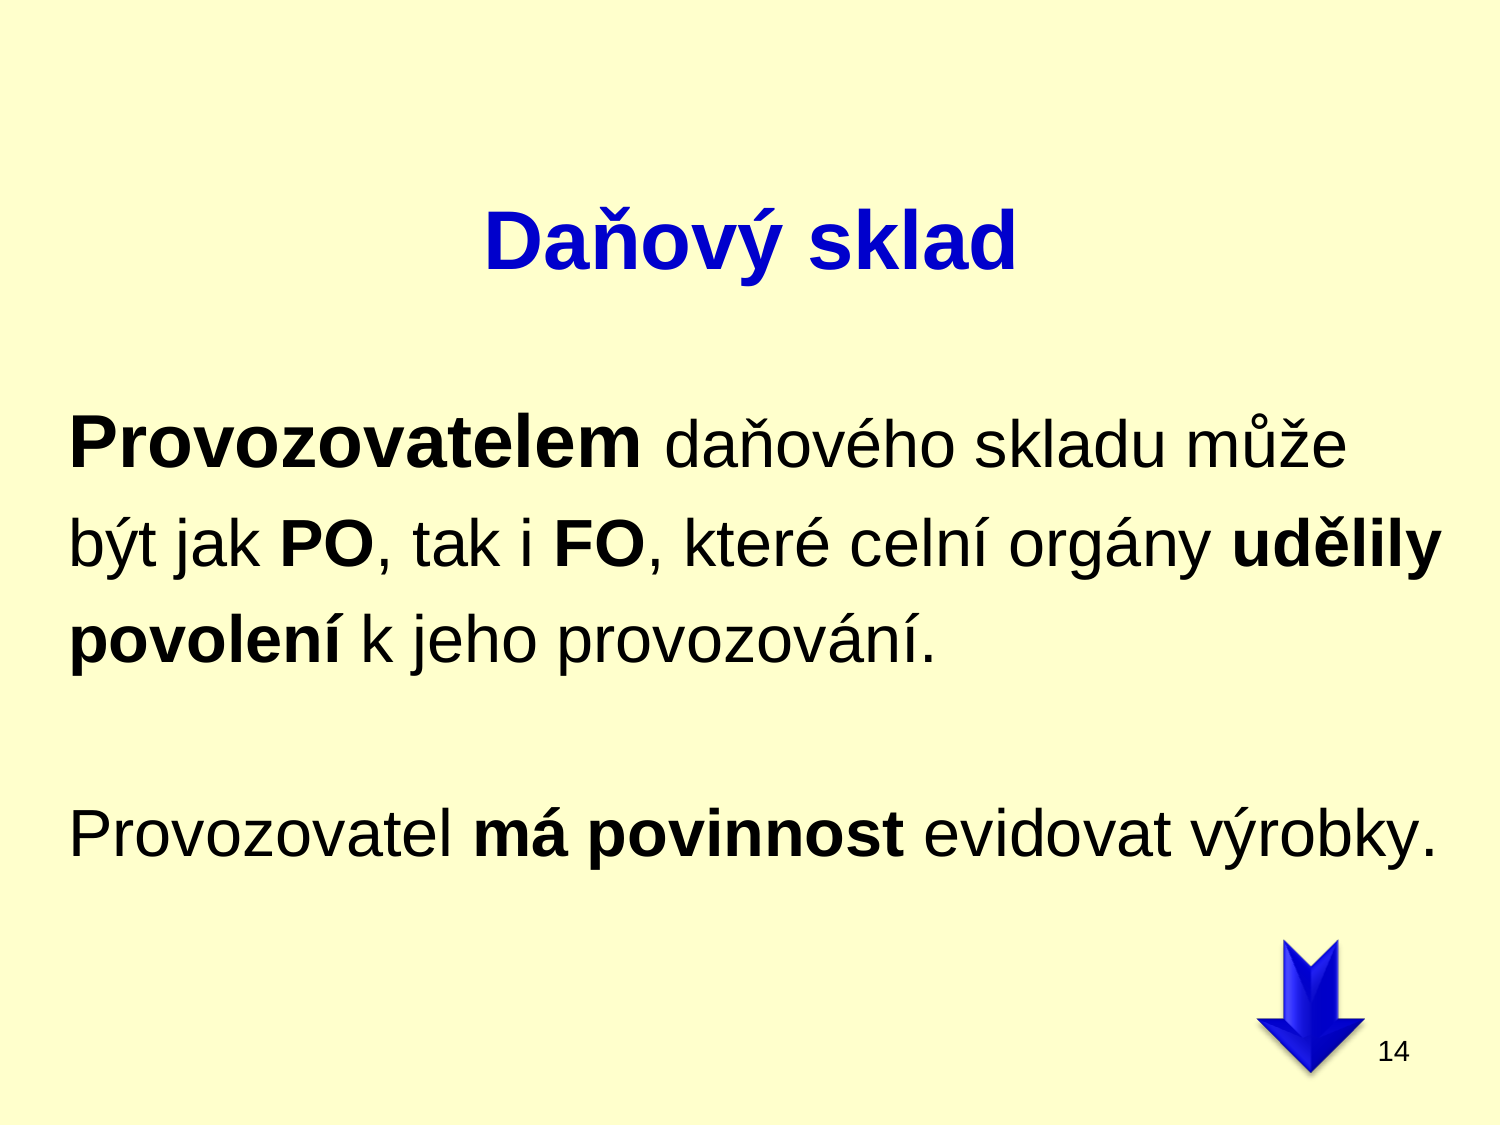

# Daňový sklad
Provozovatelem daňového skladu může
být jak PO, tak i FO, které celní orgány udělily
povolení k jeho provozování.
Provozovatel má povinnost evidovat výrobky.